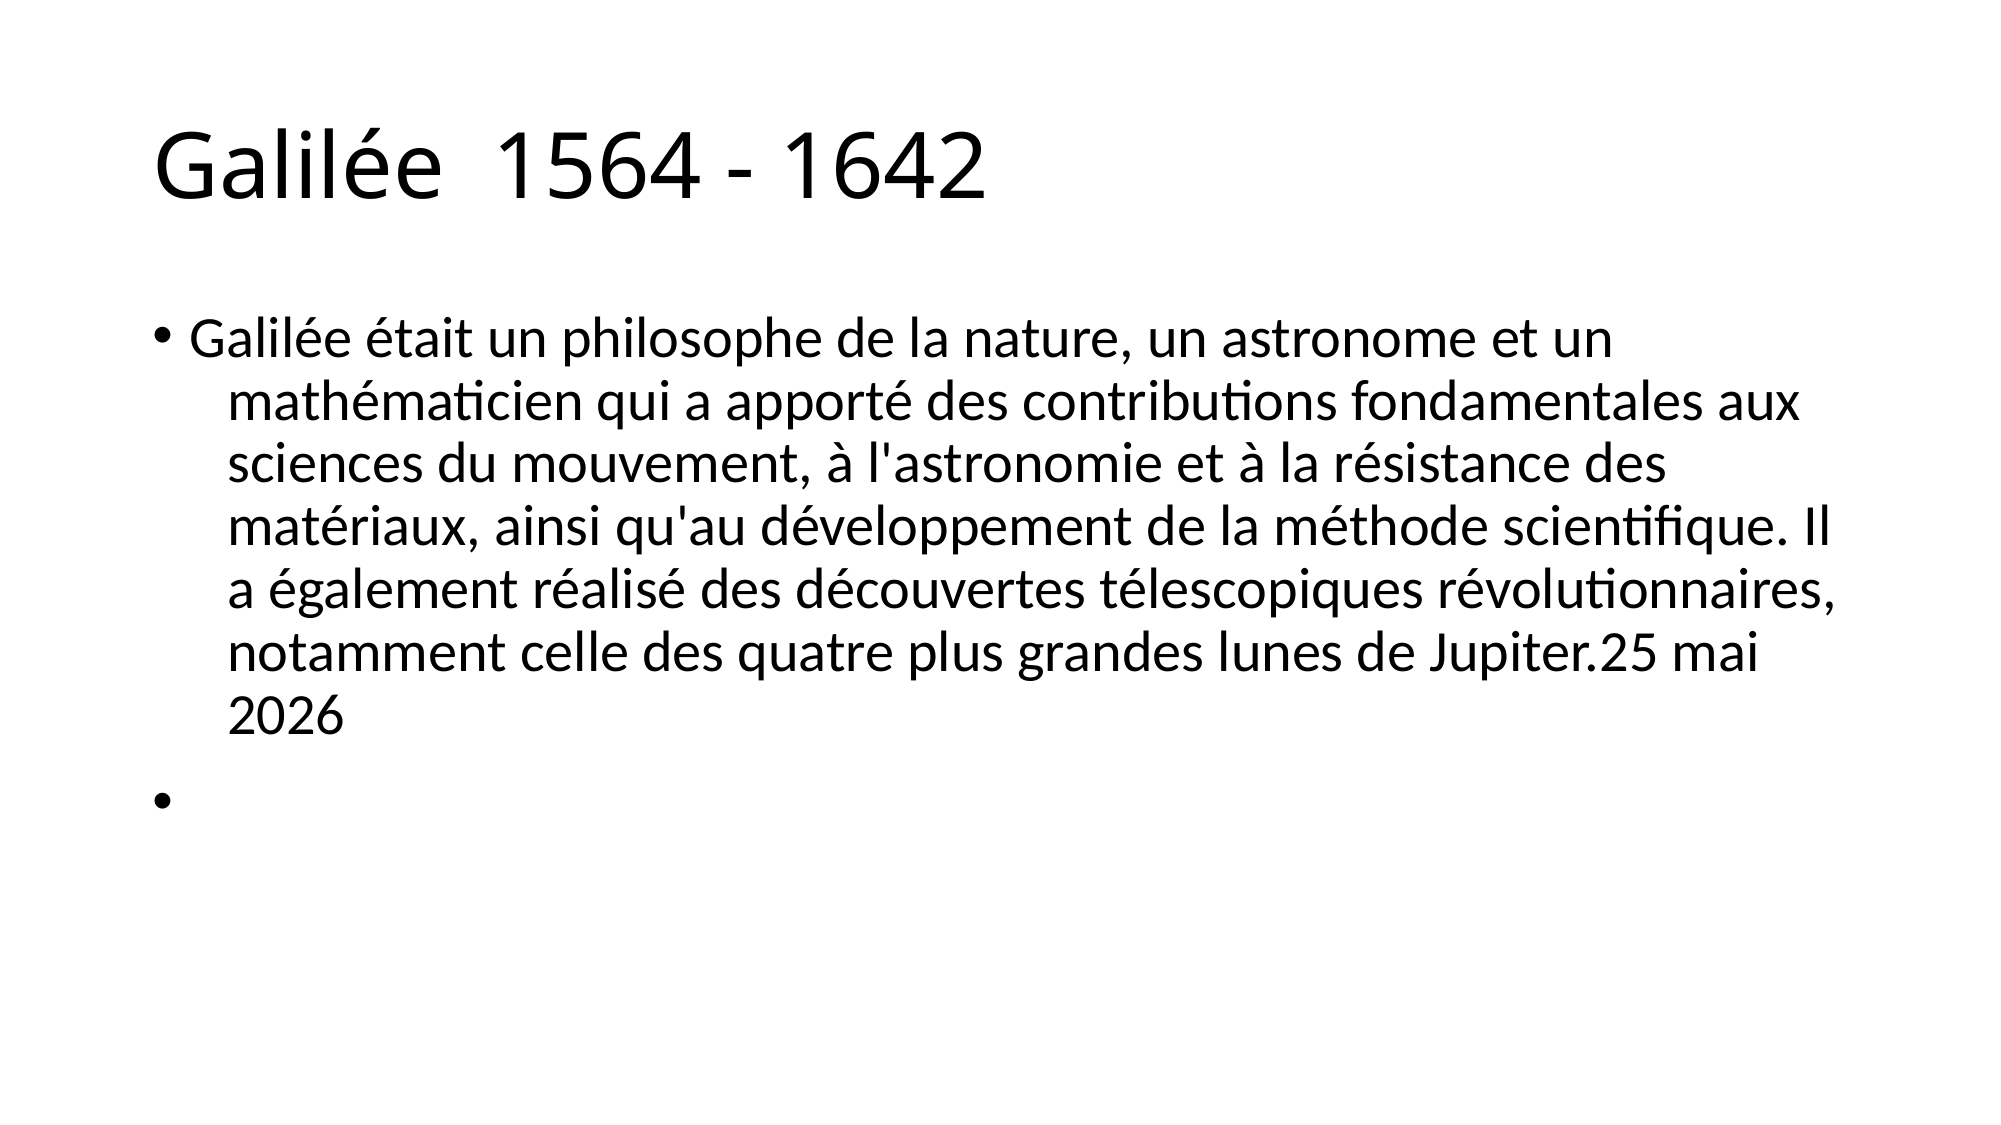

# Galilée 1564 - 1642
Galilée était un philosophe de la nature, un astronome et un mathématicien qui a apporté des contributions fondamentales aux sciences du mouvement, à l'astronomie et à la résistance des matériaux, ainsi qu'au développement de la méthode scientifique. Il a également réalisé des découvertes télescopiques révolutionnaires, notamment celle des quatre plus grandes lunes de Jupiter.25 mai 2026